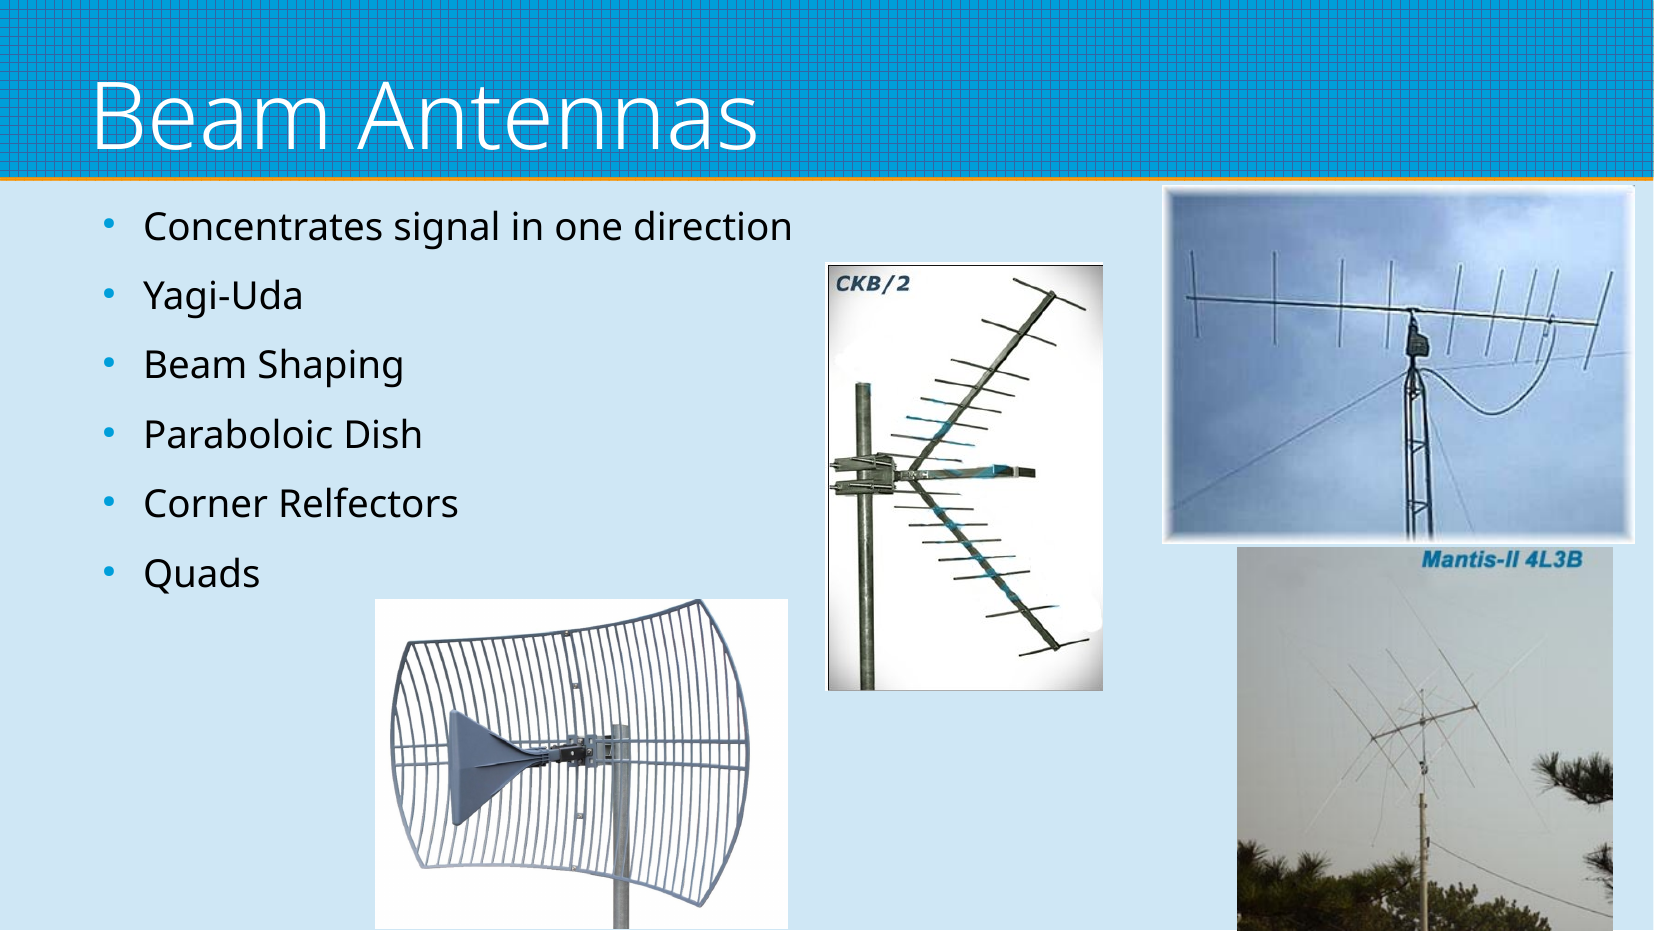

# Beam Antennas
Concentrates signal in one direction
Yagi-Uda
Beam Shaping
Paraboloic Dish
Corner Relfectors
Quads